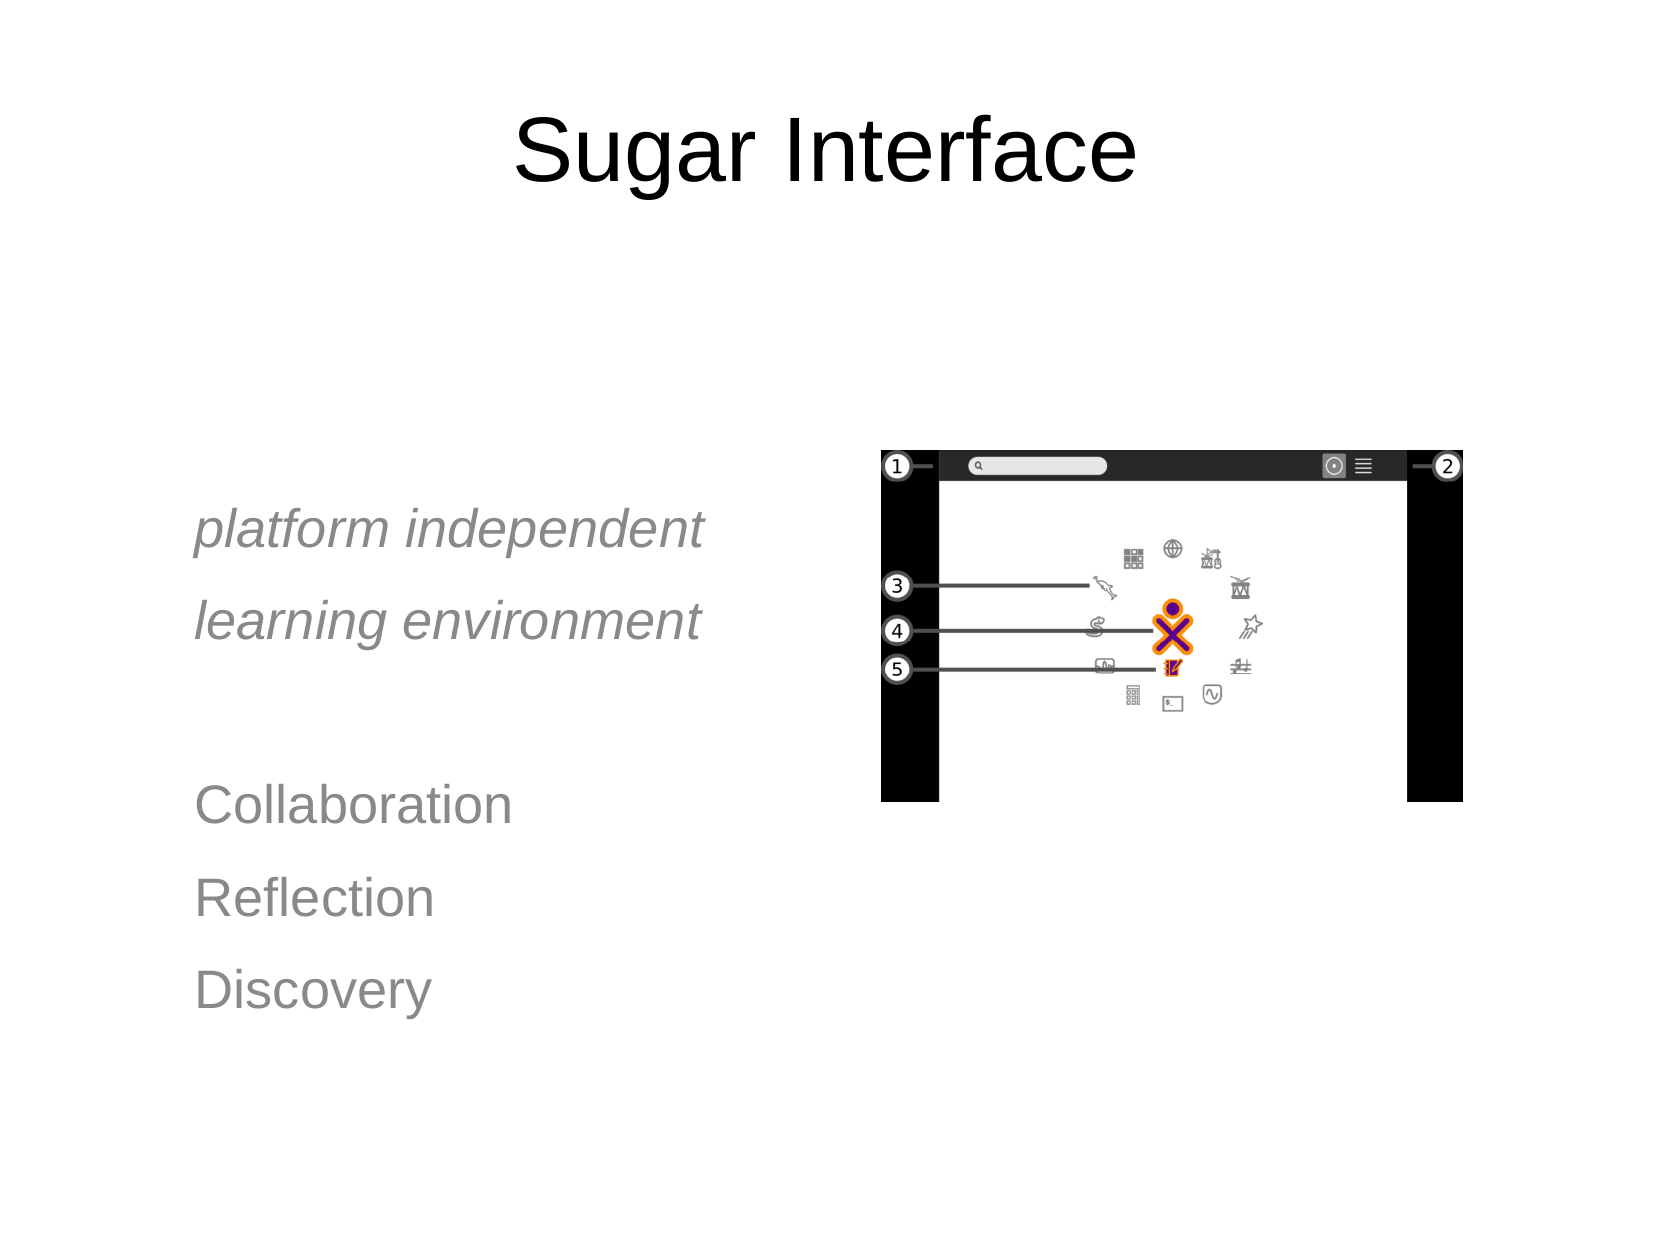

# Sugar Interface
platform independent
learning environment
Collaboration
Reflection
Discovery